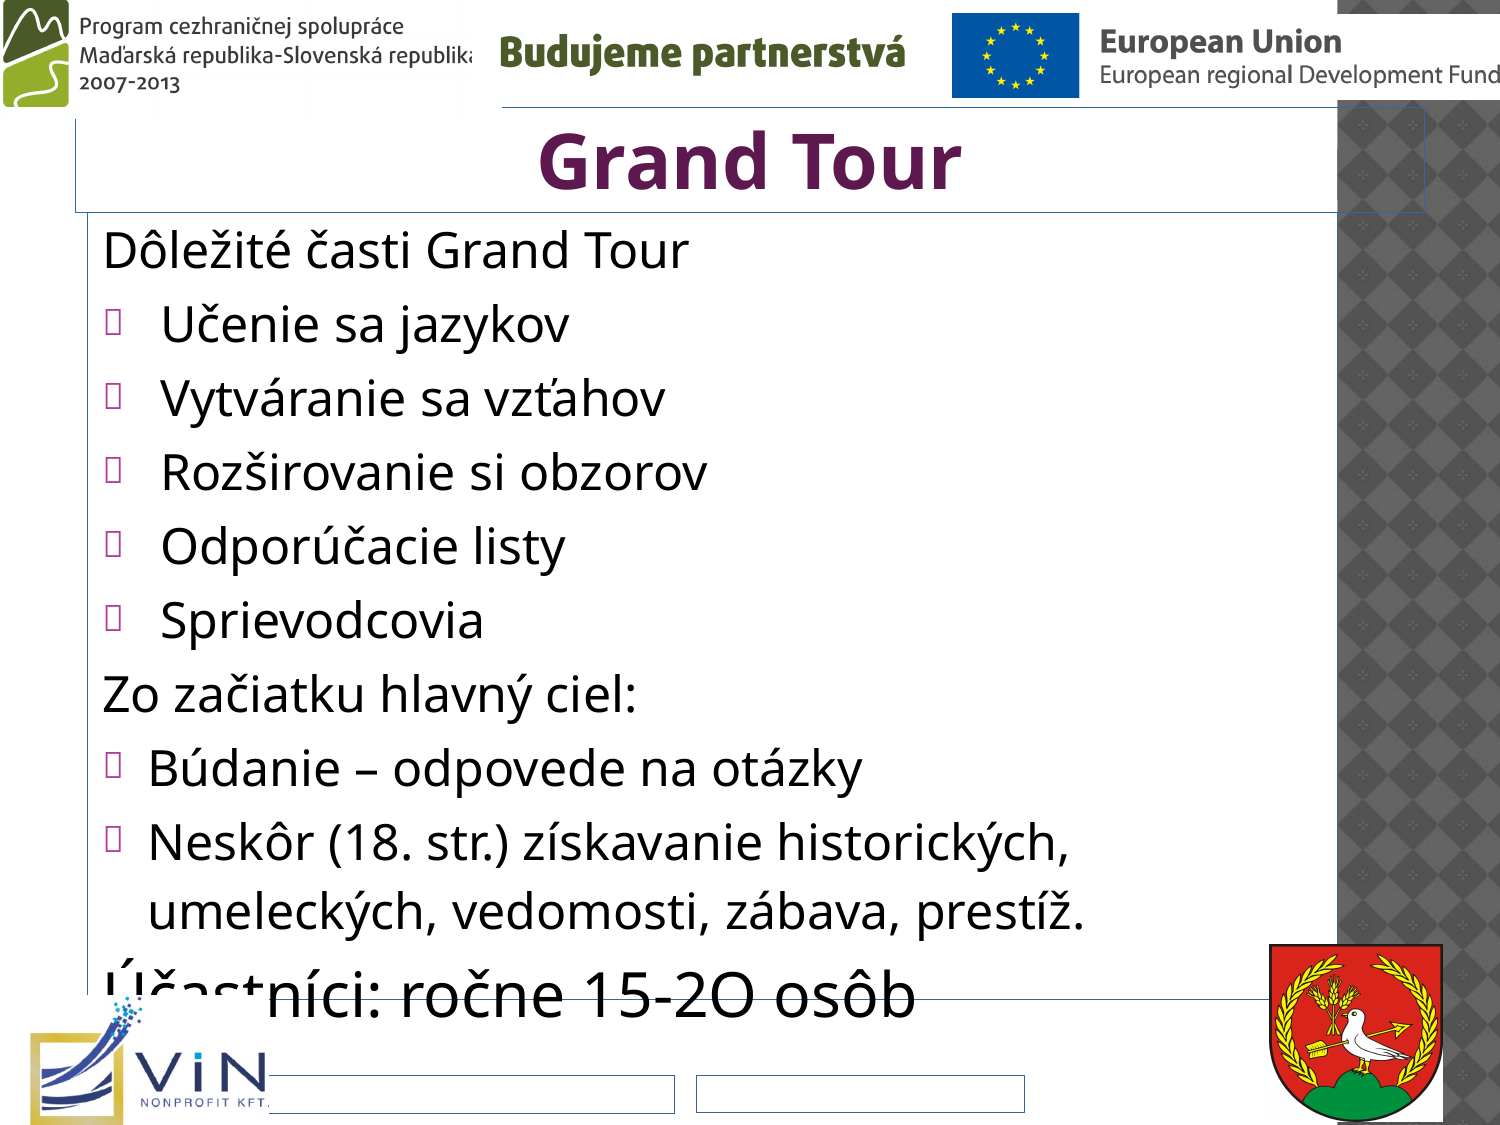

# Grand Tour
Dôležité časti Grand Tour
 Učenie sa jazykov
 Vytváranie sa vzťahov
 Rozširovanie si obzorov
 Odporúčacie listy
 Sprievodcovia
Zo začiatku hlavný ciel:
Búdanie – odpovede na otázky
Neskôr (18. str.) získavanie historických, umeleckých, vedomosti, zábava, prestíž.
Účastníci: ročne 15-2O osôb